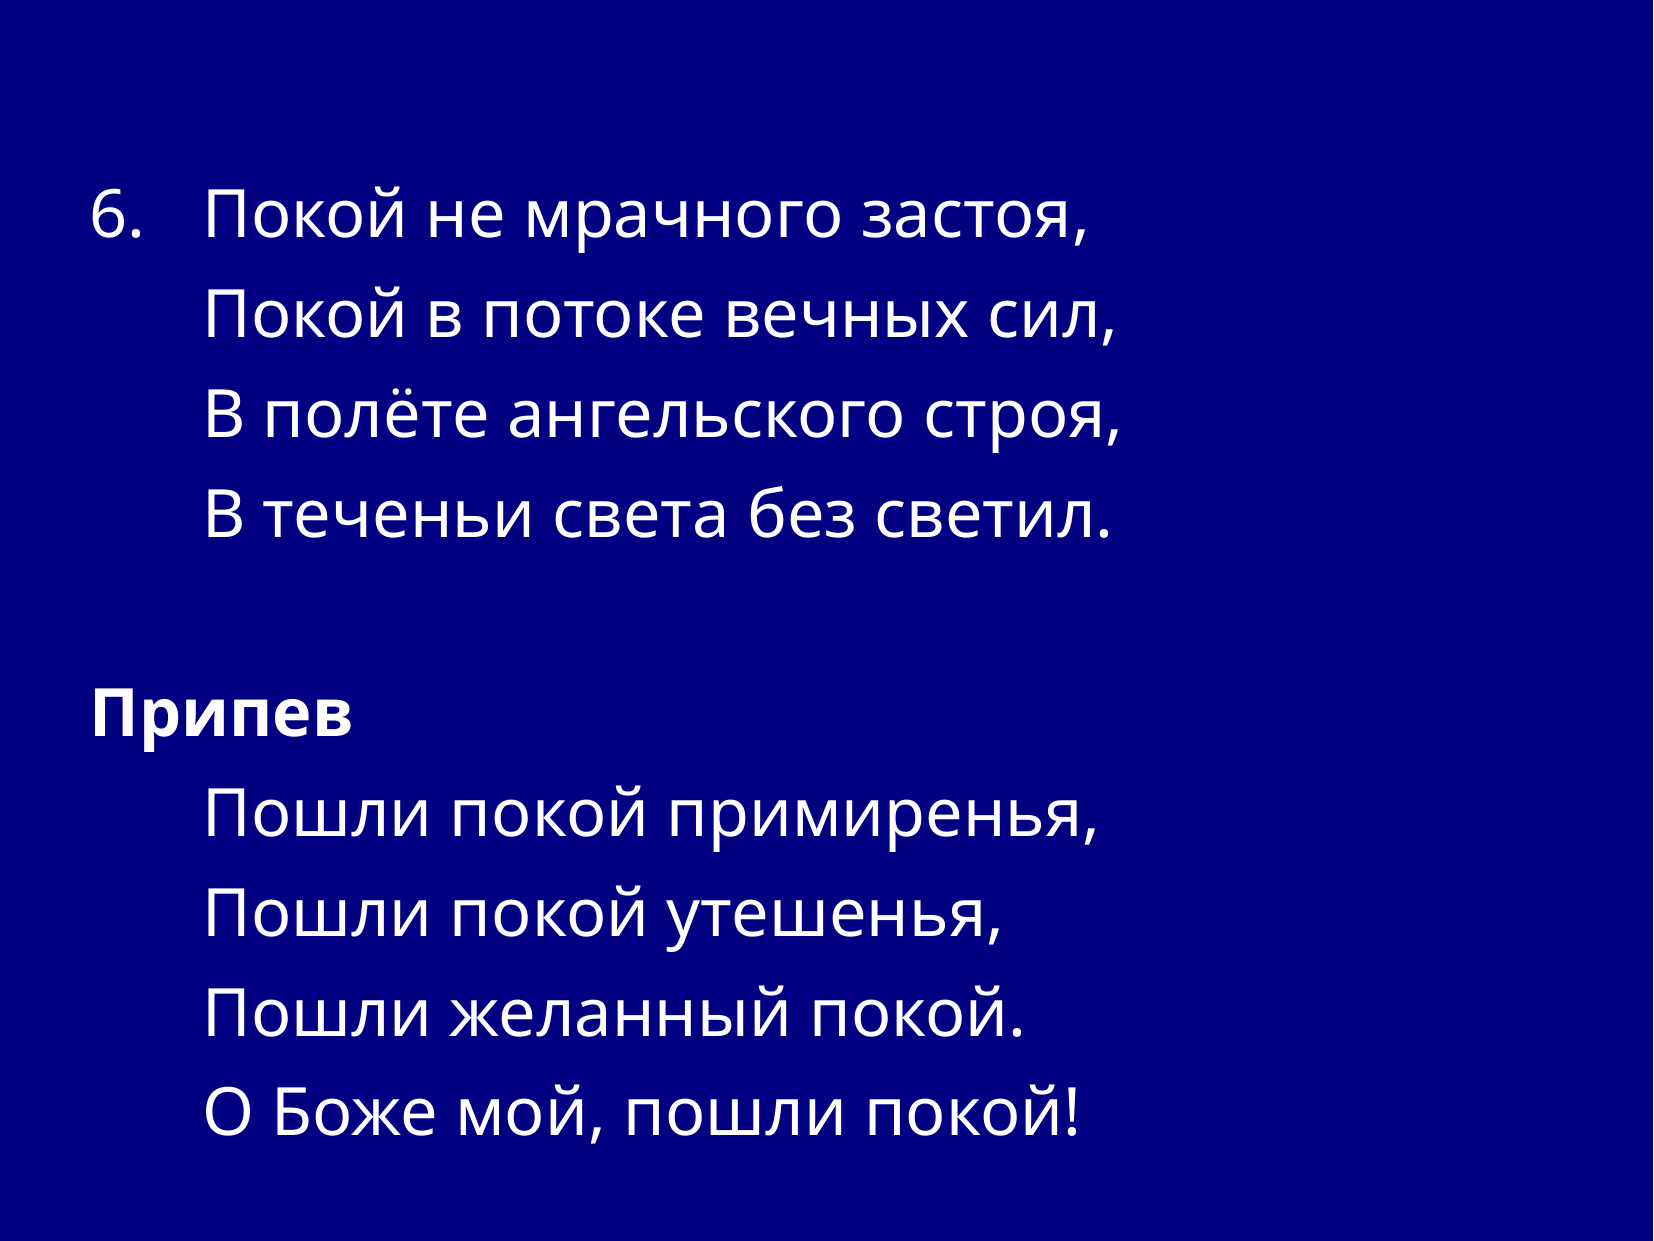

6.	Покой не мрачного застоя,
	Покой в потоке вечных сил,
	В полёте ангельского строя,
	В теченьи света без светил.
Припев
	Пошли покой примиренья,
	Пошли покой утешенья,
	Пошли желанный покой.
	О Боже мой, пошли покой!